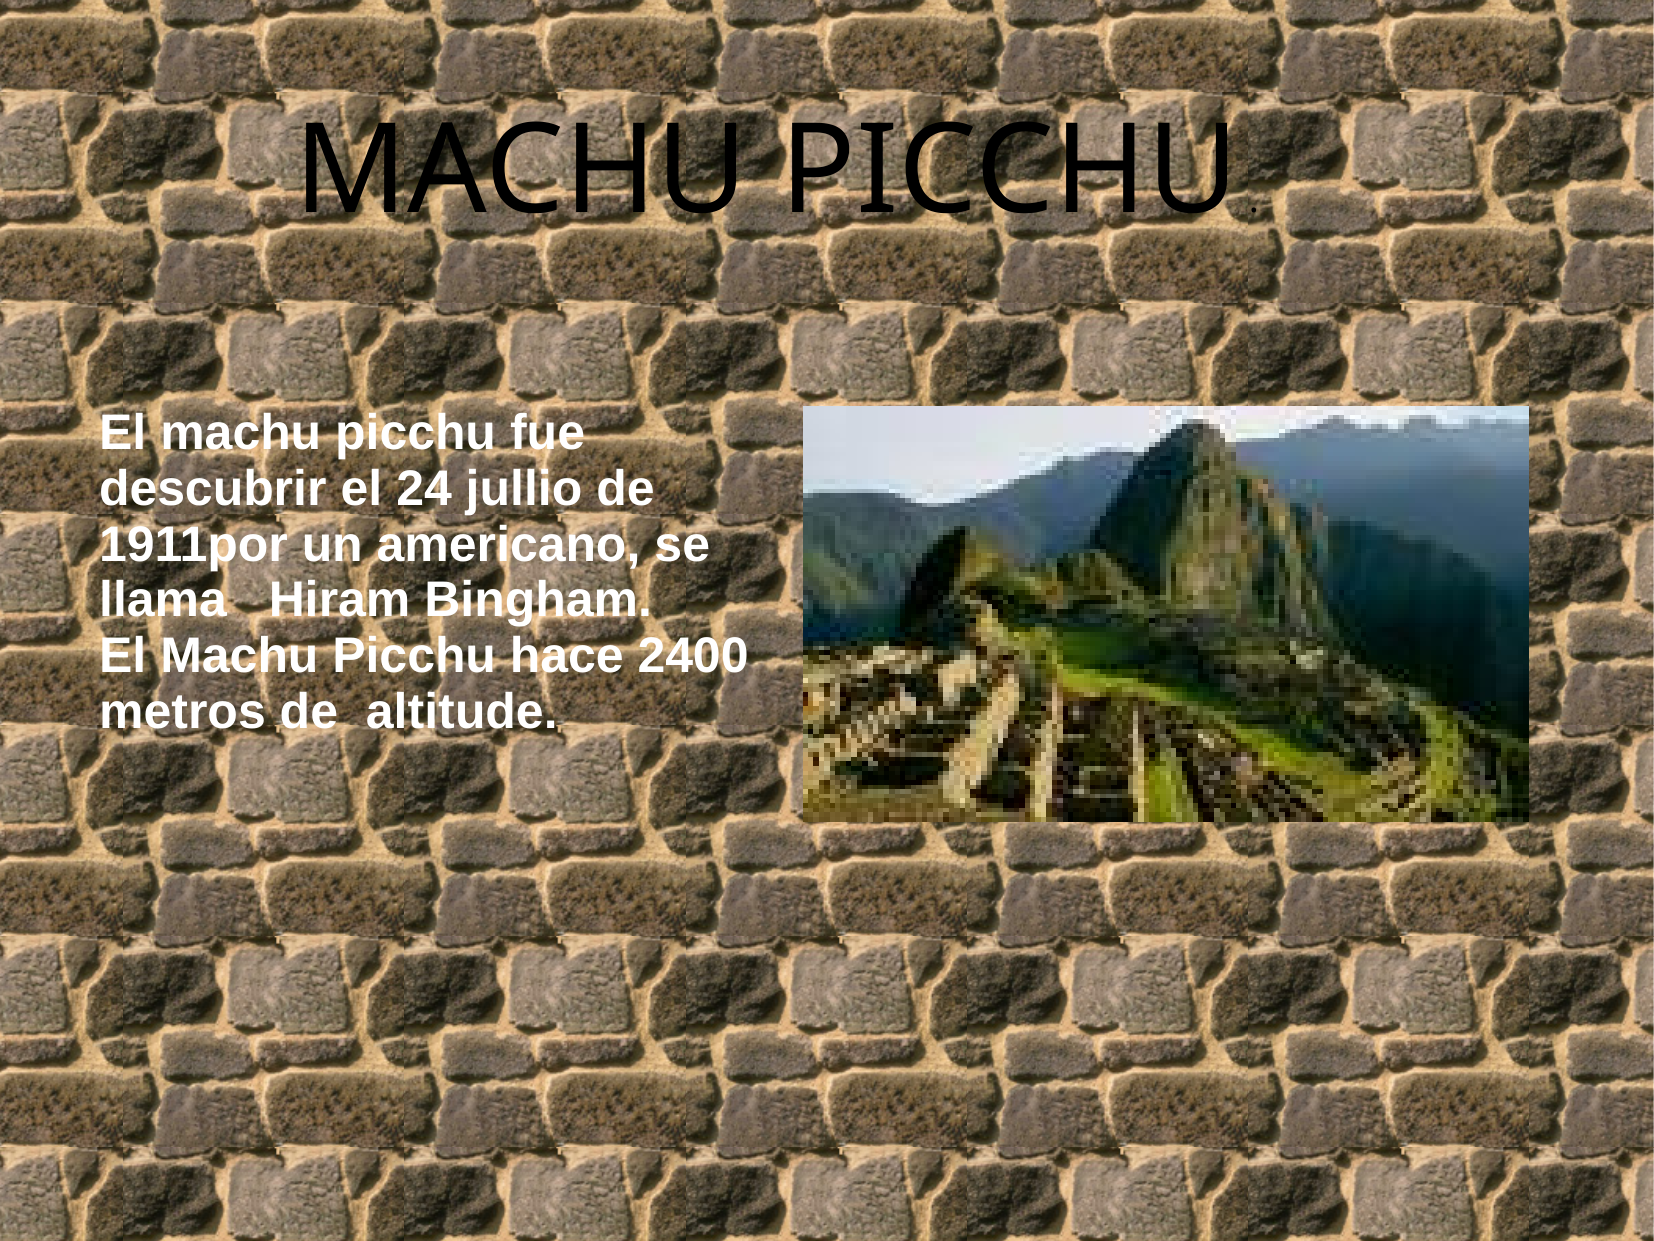

MACHU PICCHU .
El machu picchu fue descubrir el 24 jullio de 1911por un americano, se llama Hiram Bingham.
El Machu Picchu hace 2400 metros de altitude.